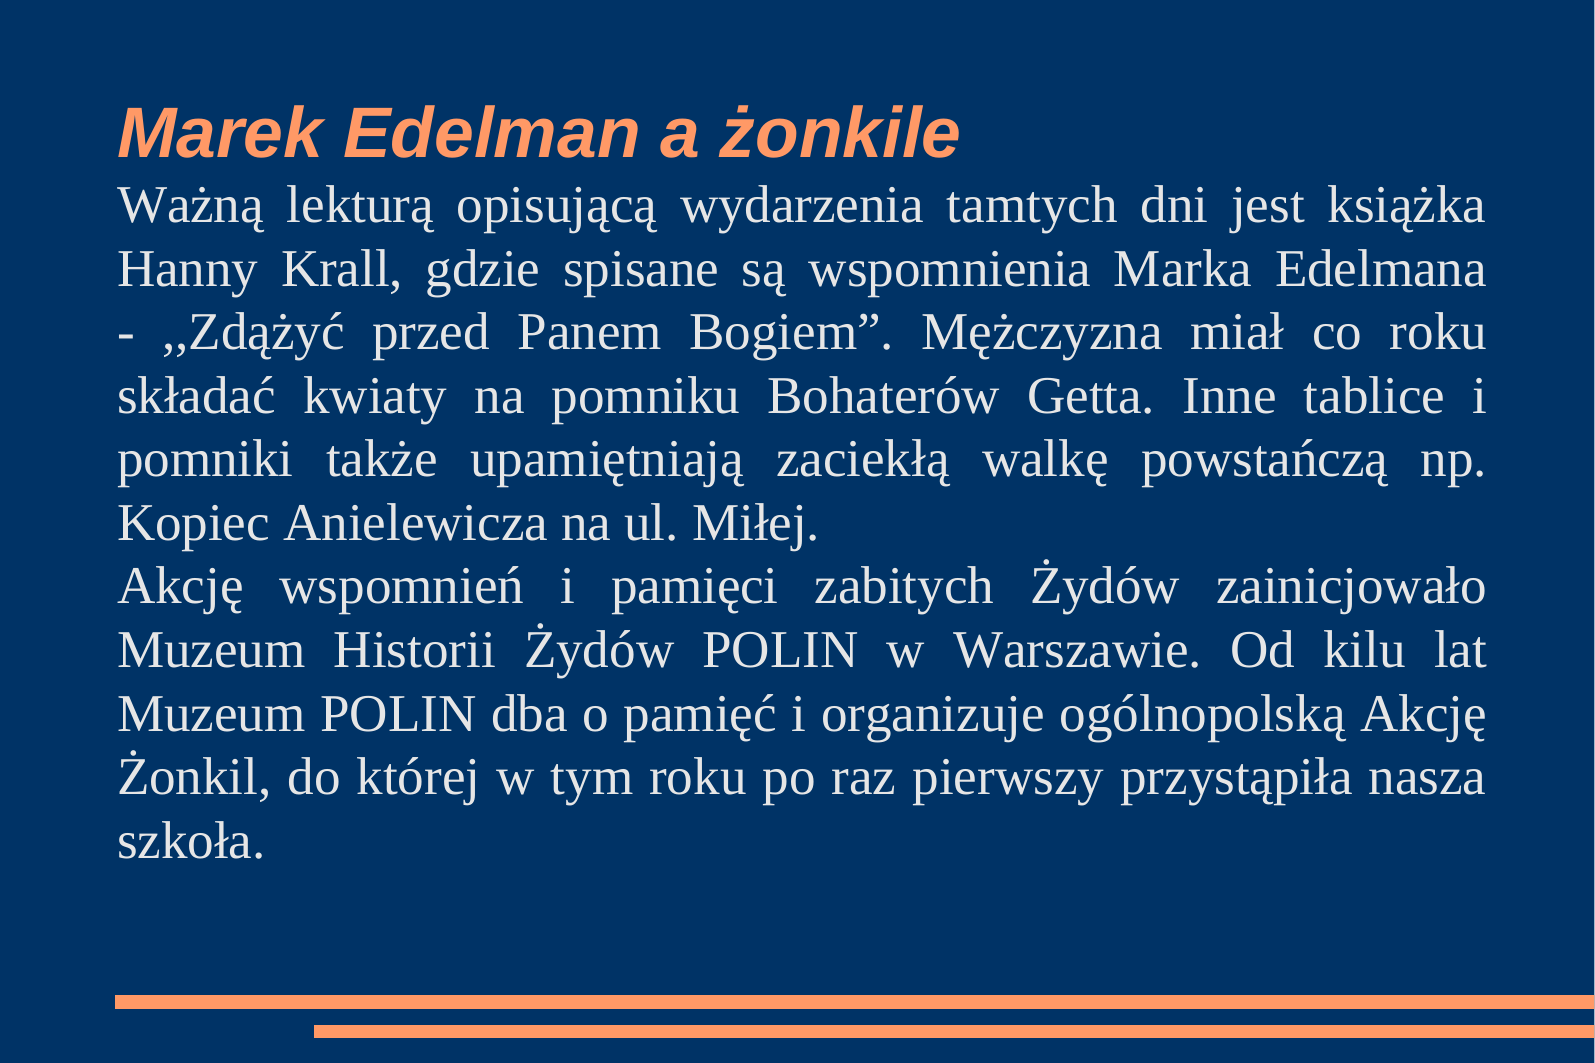

# Marek Edelman a żonkile
Ważną lekturą opisującą wydarzenia tamtych dni jest książka Hanny Krall, gdzie spisane są wspomnienia Marka Edelmana - ,,Zdążyć przed Panem Bogiem”. Mężczyzna miał co roku składać kwiaty na pomniku Bohaterów Getta. Inne tablice i pomniki także upamiętniają zaciekłą walkę powstańczą np. Kopiec Anielewicza na ul. Miłej.
Akcję wspomnień i pamięci zabitych Żydów zainicjowało Muzeum Historii Żydów POLIN w Warszawie. Od kilu lat Muzeum POLIN dba o pamięć i organizuje ogólnopolską Akcję Żonkil, do której w tym roku po raz pierwszy przystąpiła nasza szkoła.